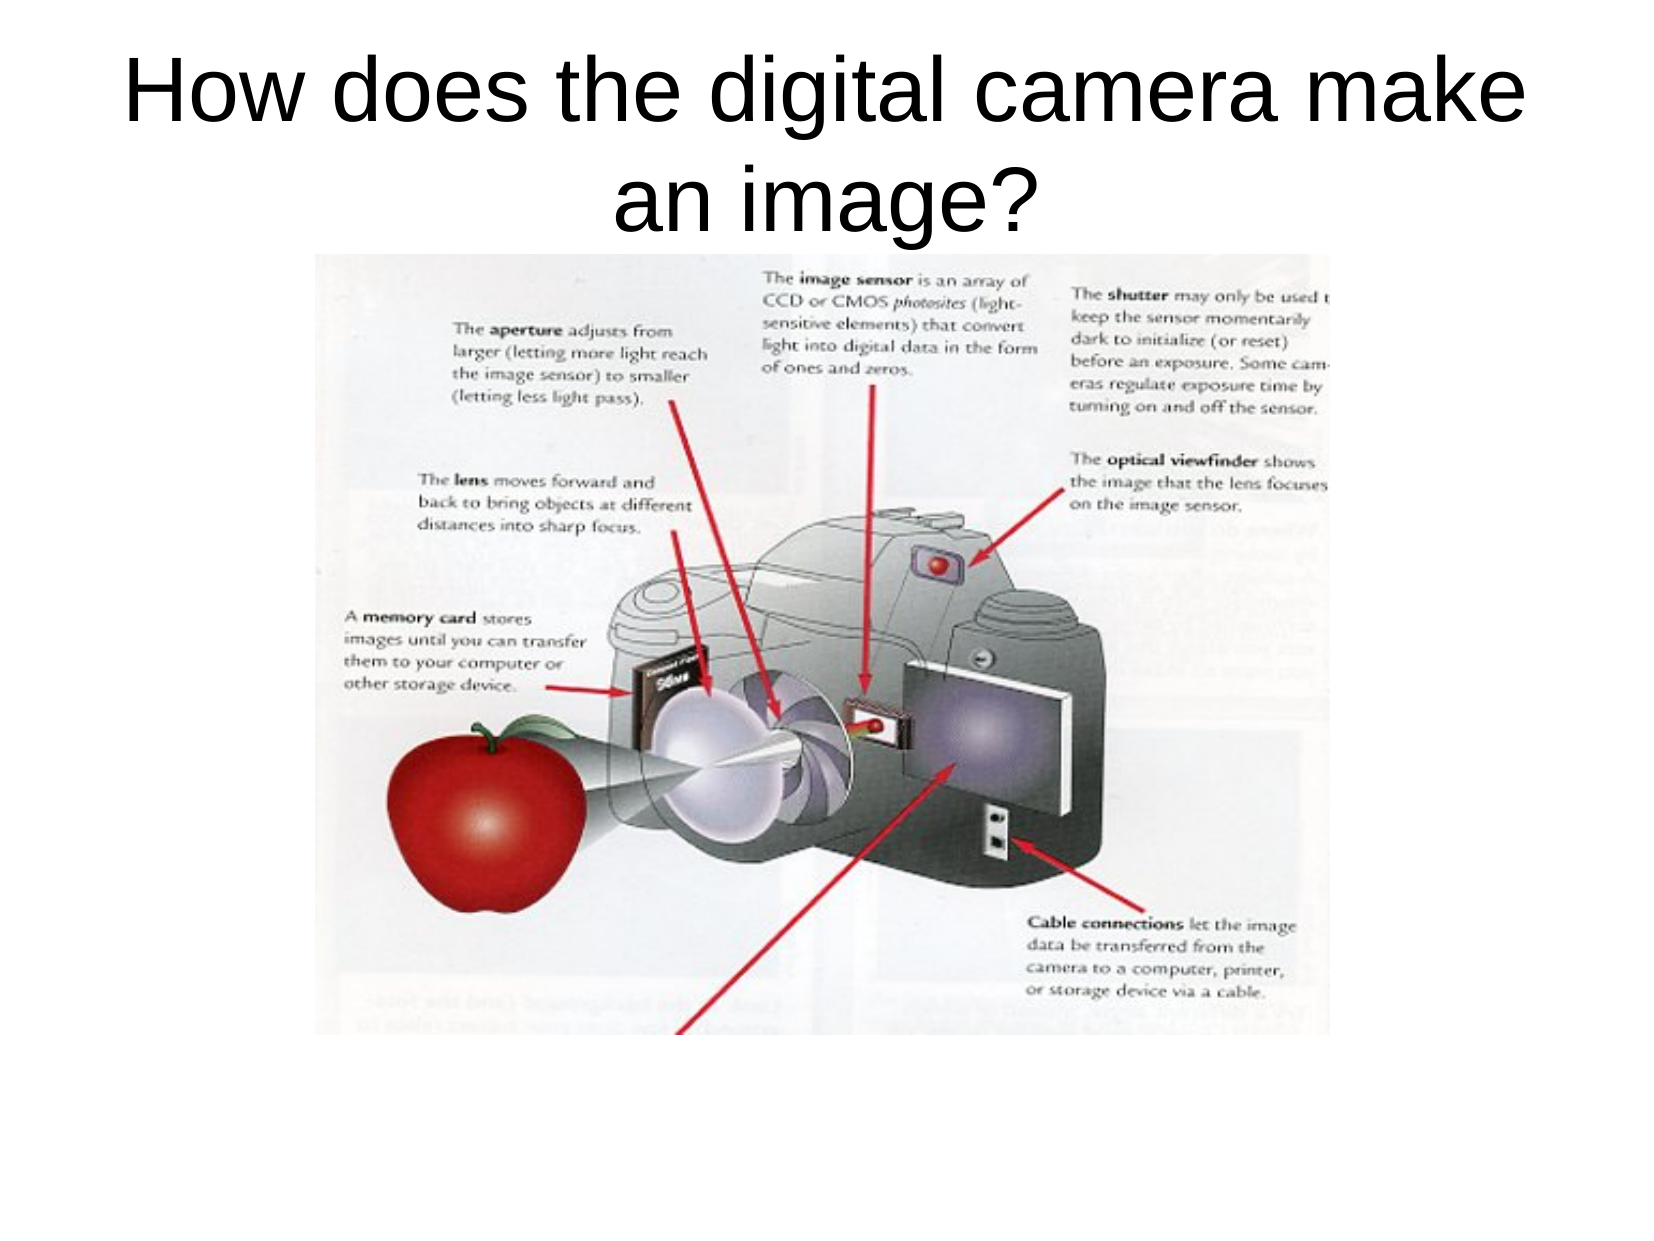

# How does the digital camera make an image?
Aperture, shutter, shutter button, image sensor, memory card